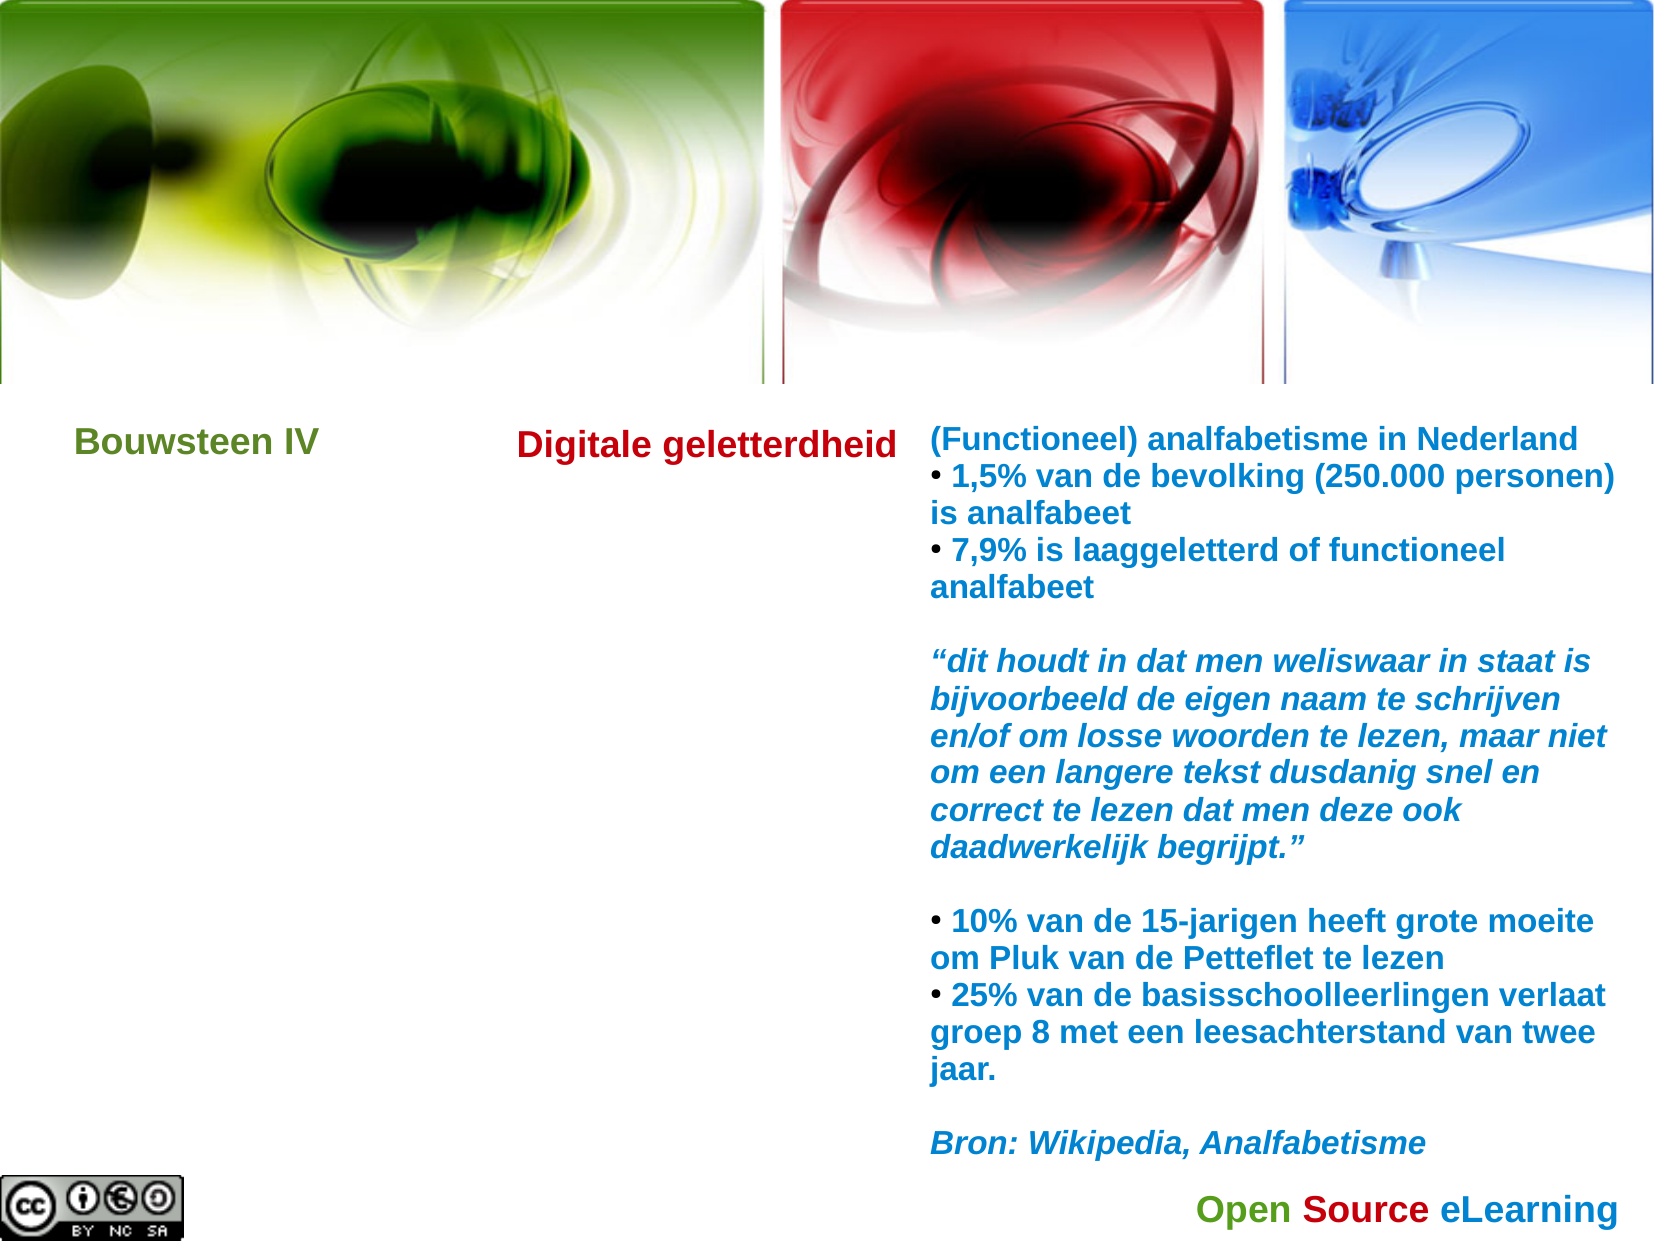

Bouwsteen IV
(Functioneel) analfabetisme in Nederland
 1,5% van de bevolking (250.000 personen) is analfabeet
 7,9% is laaggeletterd of functioneel analfabeet
“dit houdt in dat men weliswaar in staat is bijvoorbeeld de eigen naam te schrijven en/of om losse woorden te lezen, maar niet om een langere tekst dusdanig snel en correct te lezen dat men deze ook daadwerkelijk begrijpt.”
 10% van de 15-jarigen heeft grote moeite om Pluk van de Petteflet te lezen
 25% van de basisschoolleerlingen verlaat groep 8 met een leesachterstand van twee jaar.
Bron: Wikipedia, Analfabetisme
Digitale geletterdheid
Open Source eLearning